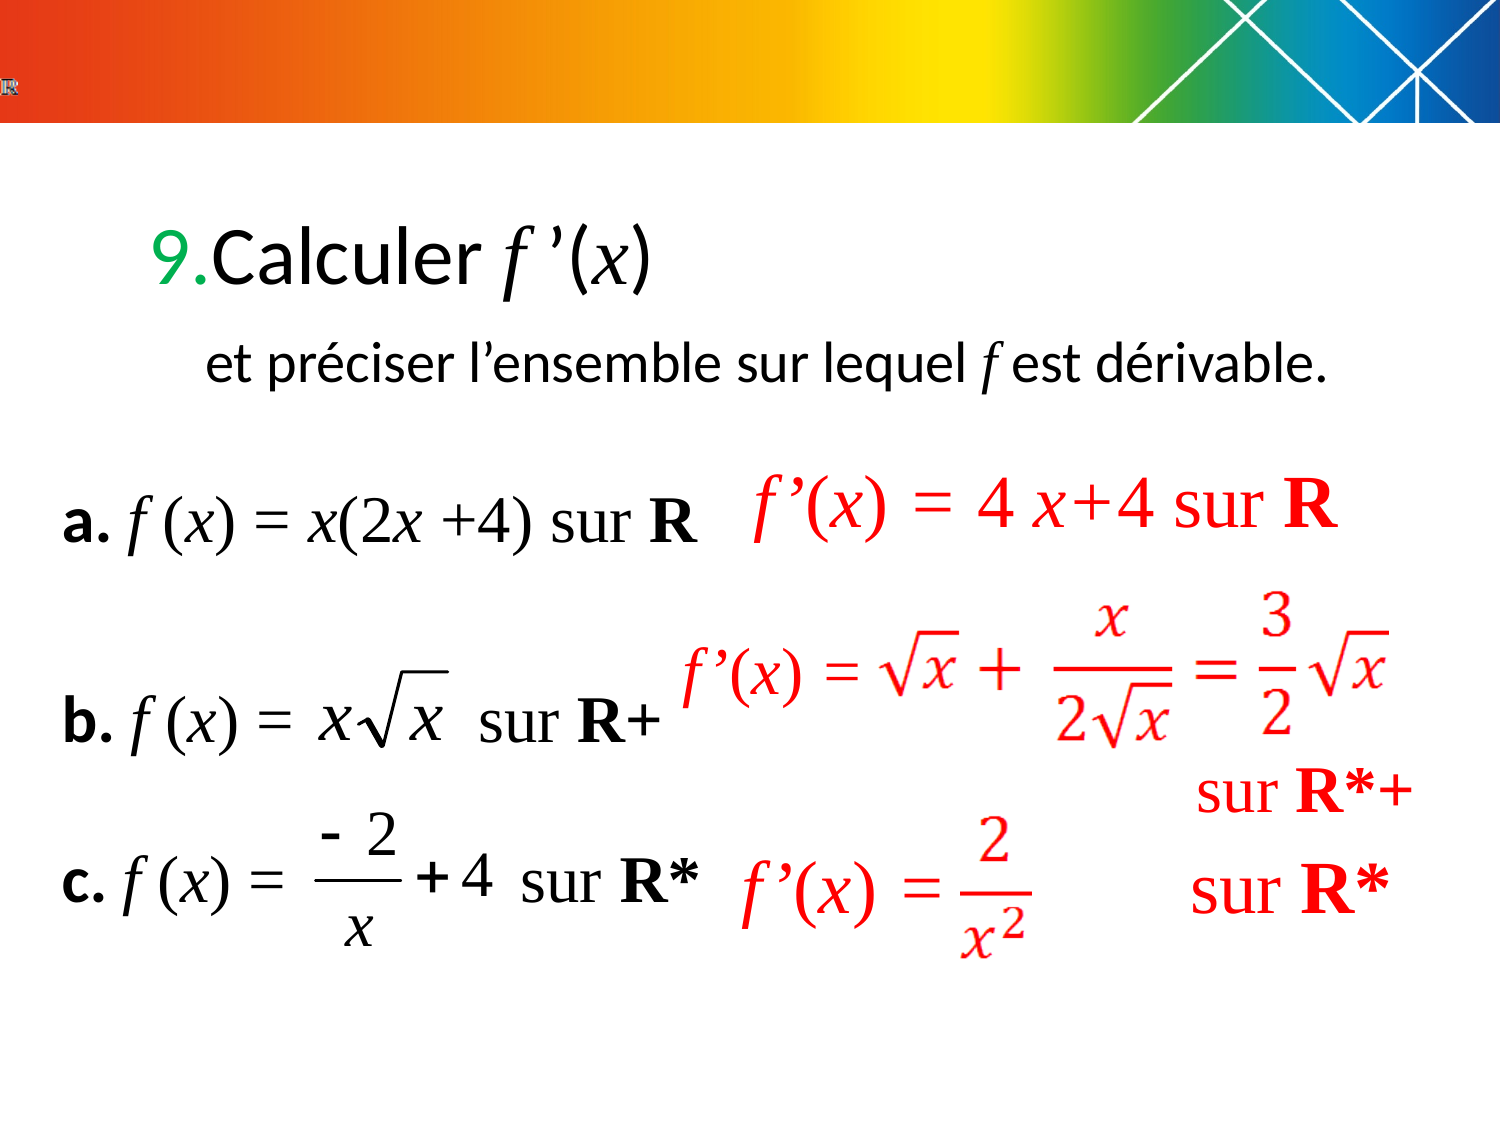

9.Calculer f ’(x)
et préciser l’ensemble sur lequel f est dérivable.
f’(x) = 4 x+4 sur R
a. f (x) = x(2x +4) sur R
b. f (x) = sur R+
c. f (x) = sur R*
f’(x) =
 sur R*+
f’(x) = sur R*